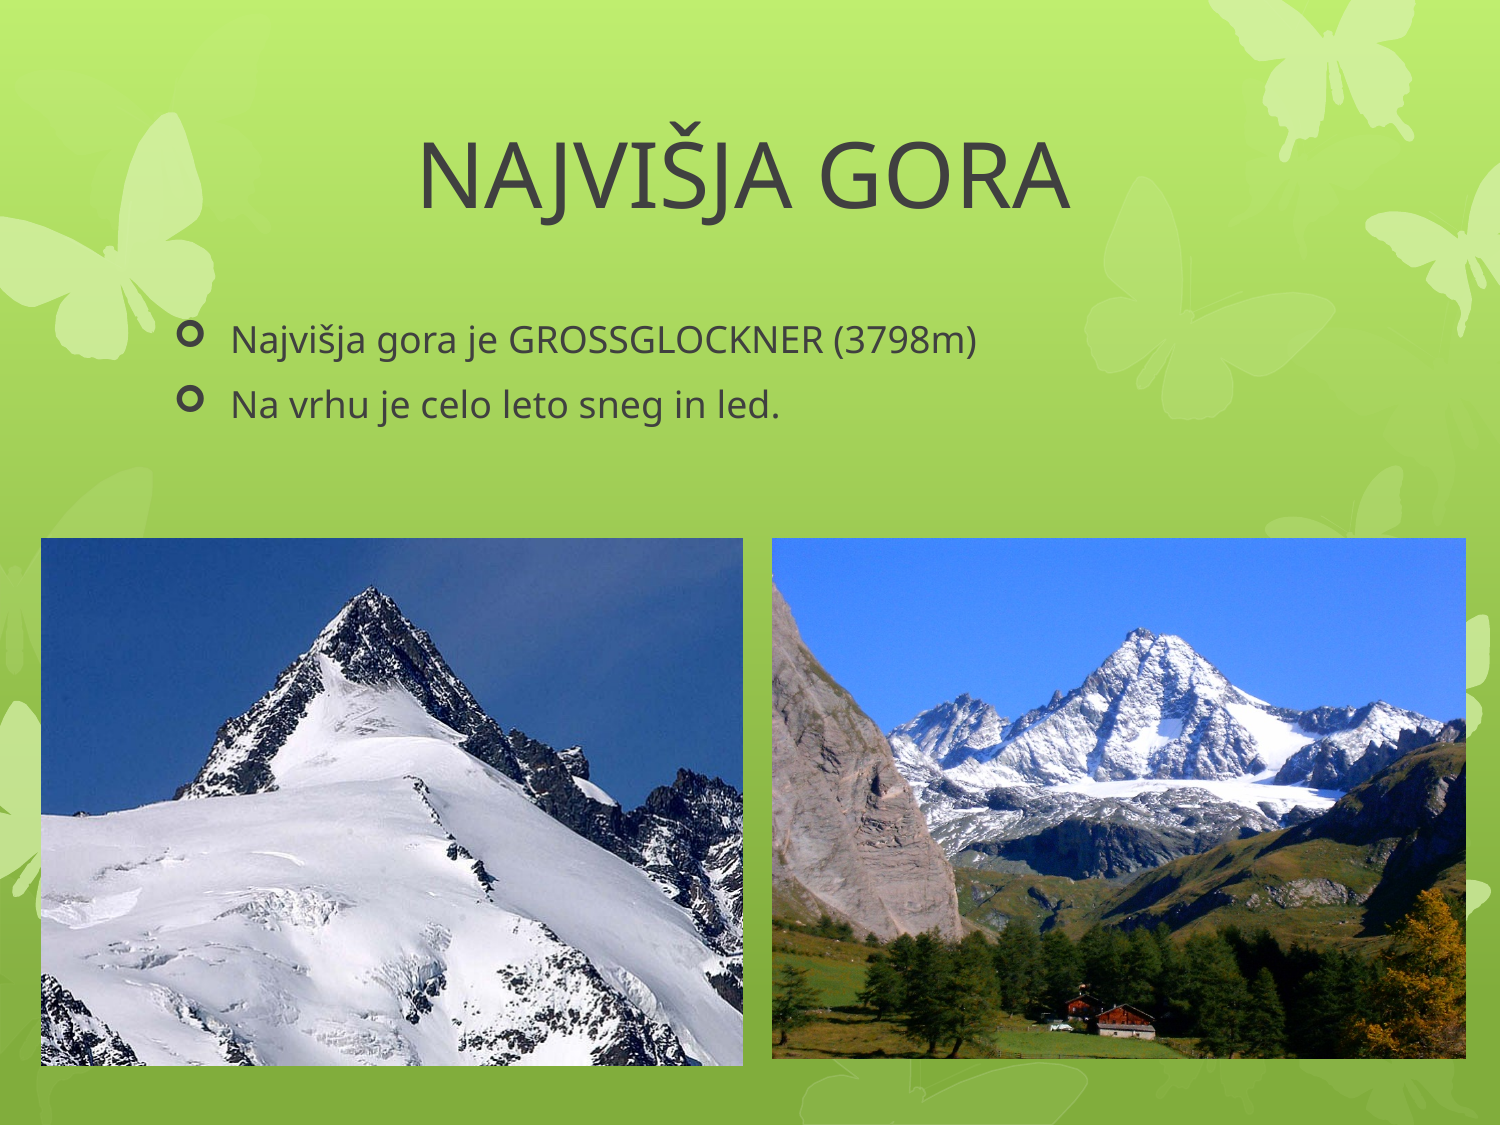

# NAJVIŠJA GORA
Najvišja gora je GROSSGLOCKNER (3798m)
Na vrhu je celo leto sneg in led.